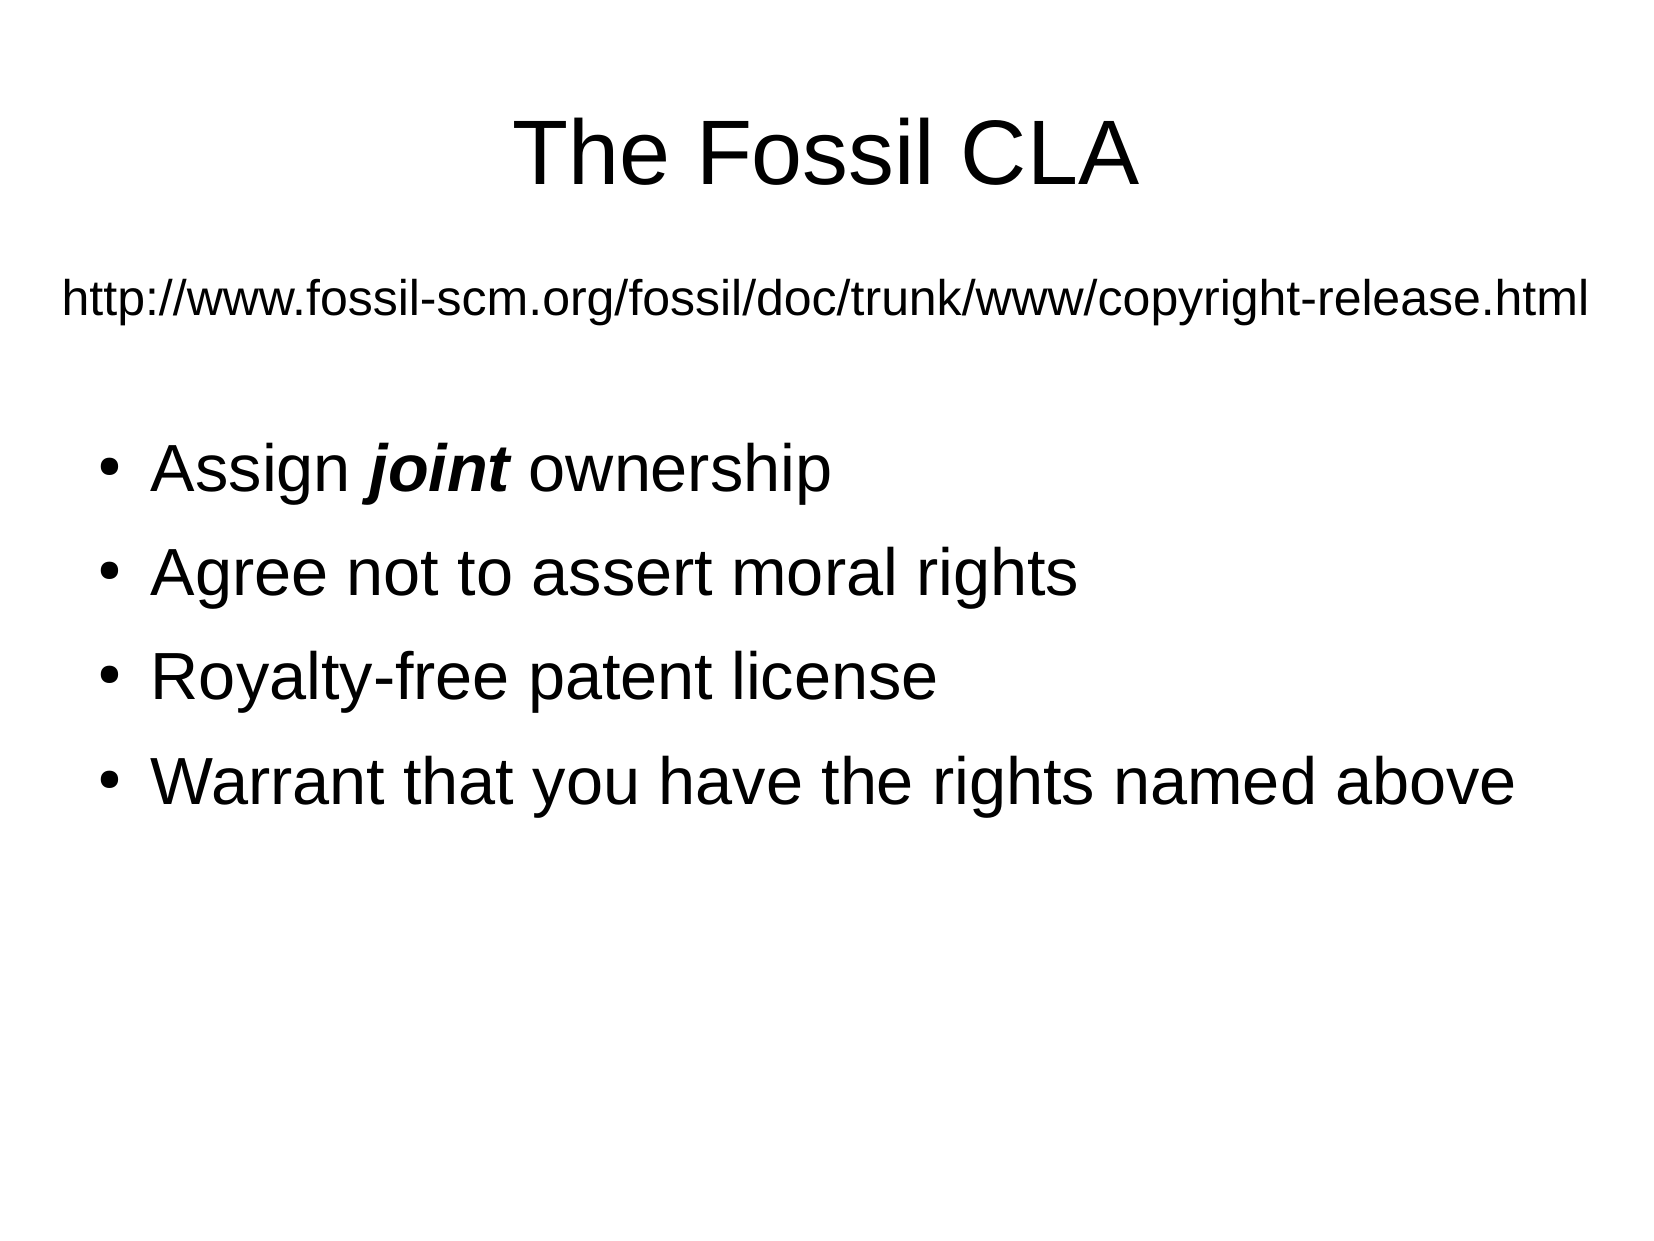

# The Fossil CLA
http://www.fossil-scm.org/fossil/doc/trunk/www/copyright-release.html
Assign joint ownership
Agree not to assert moral rights
Royalty-free patent license
Warrant that you have the rights named above